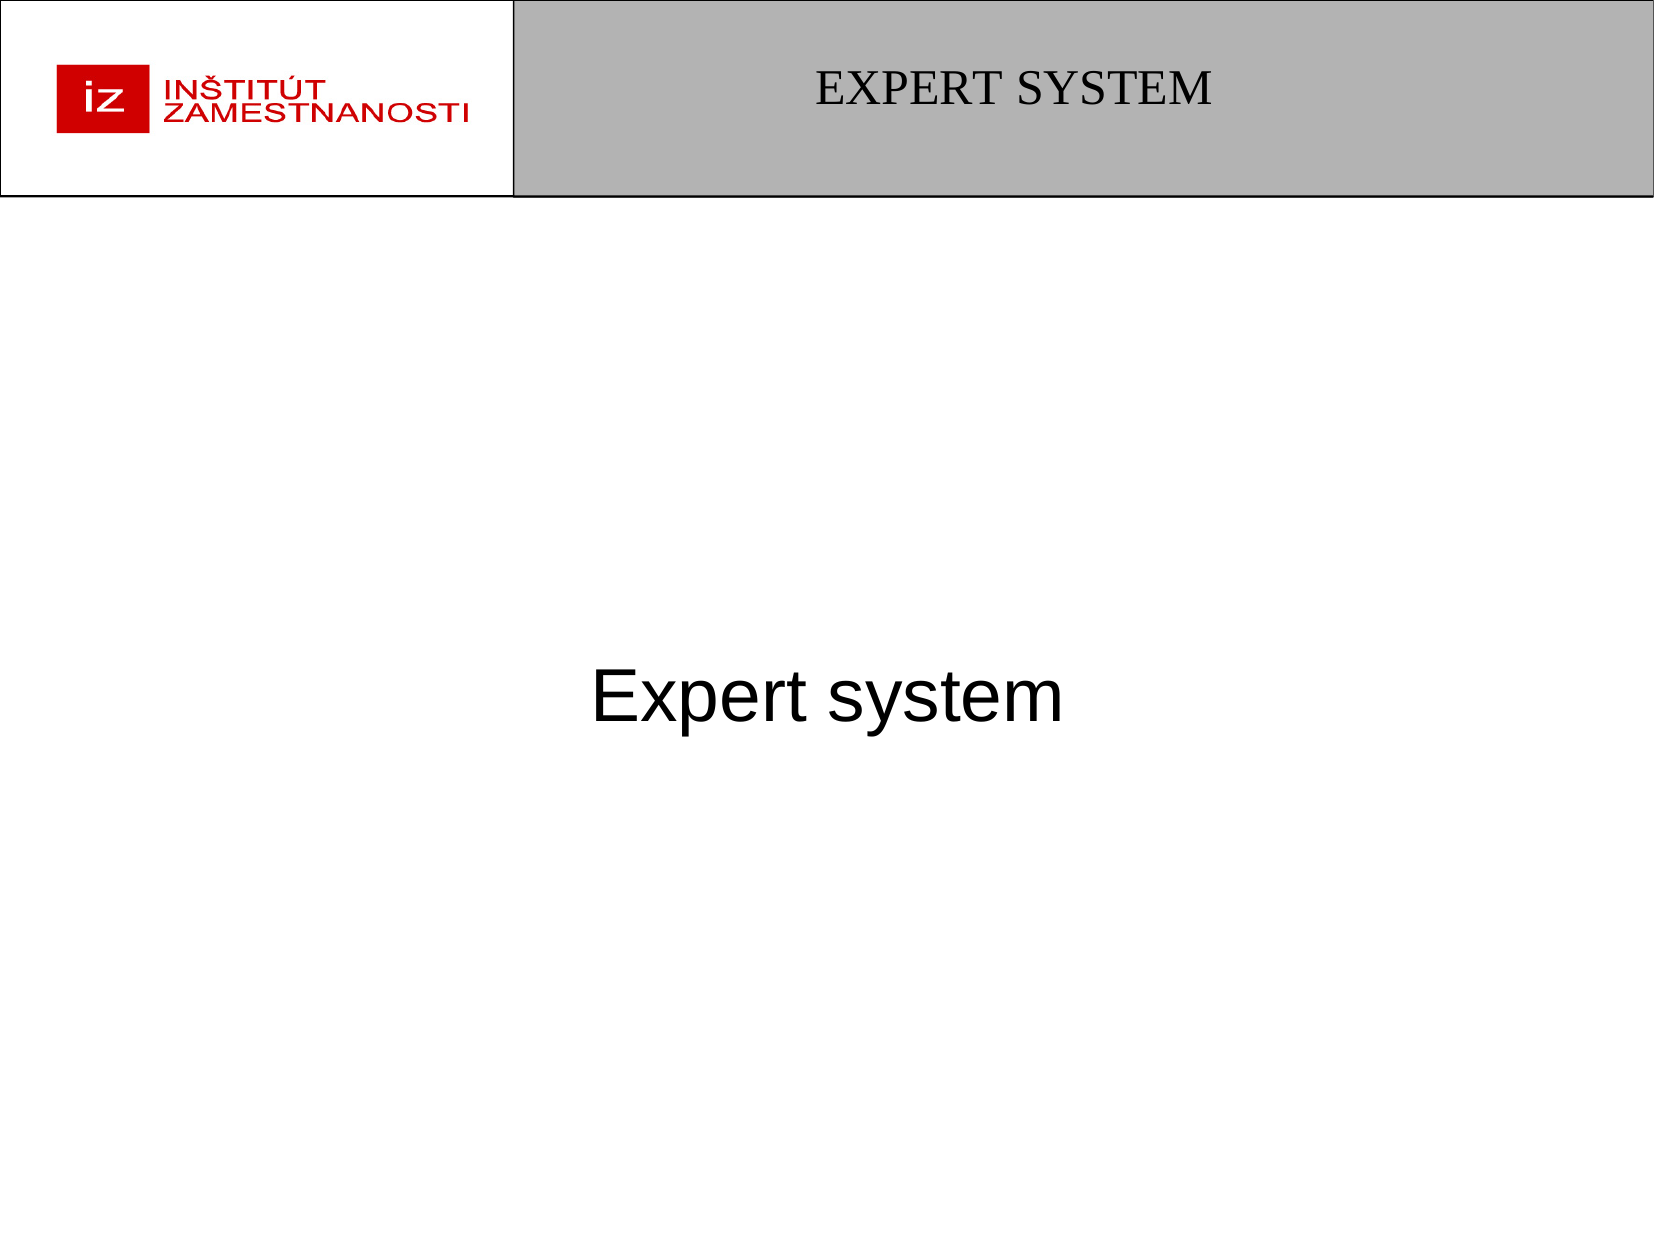

EXPERT SYSTEM
 EXPERTNÝ SYSTÉM
# Expert system